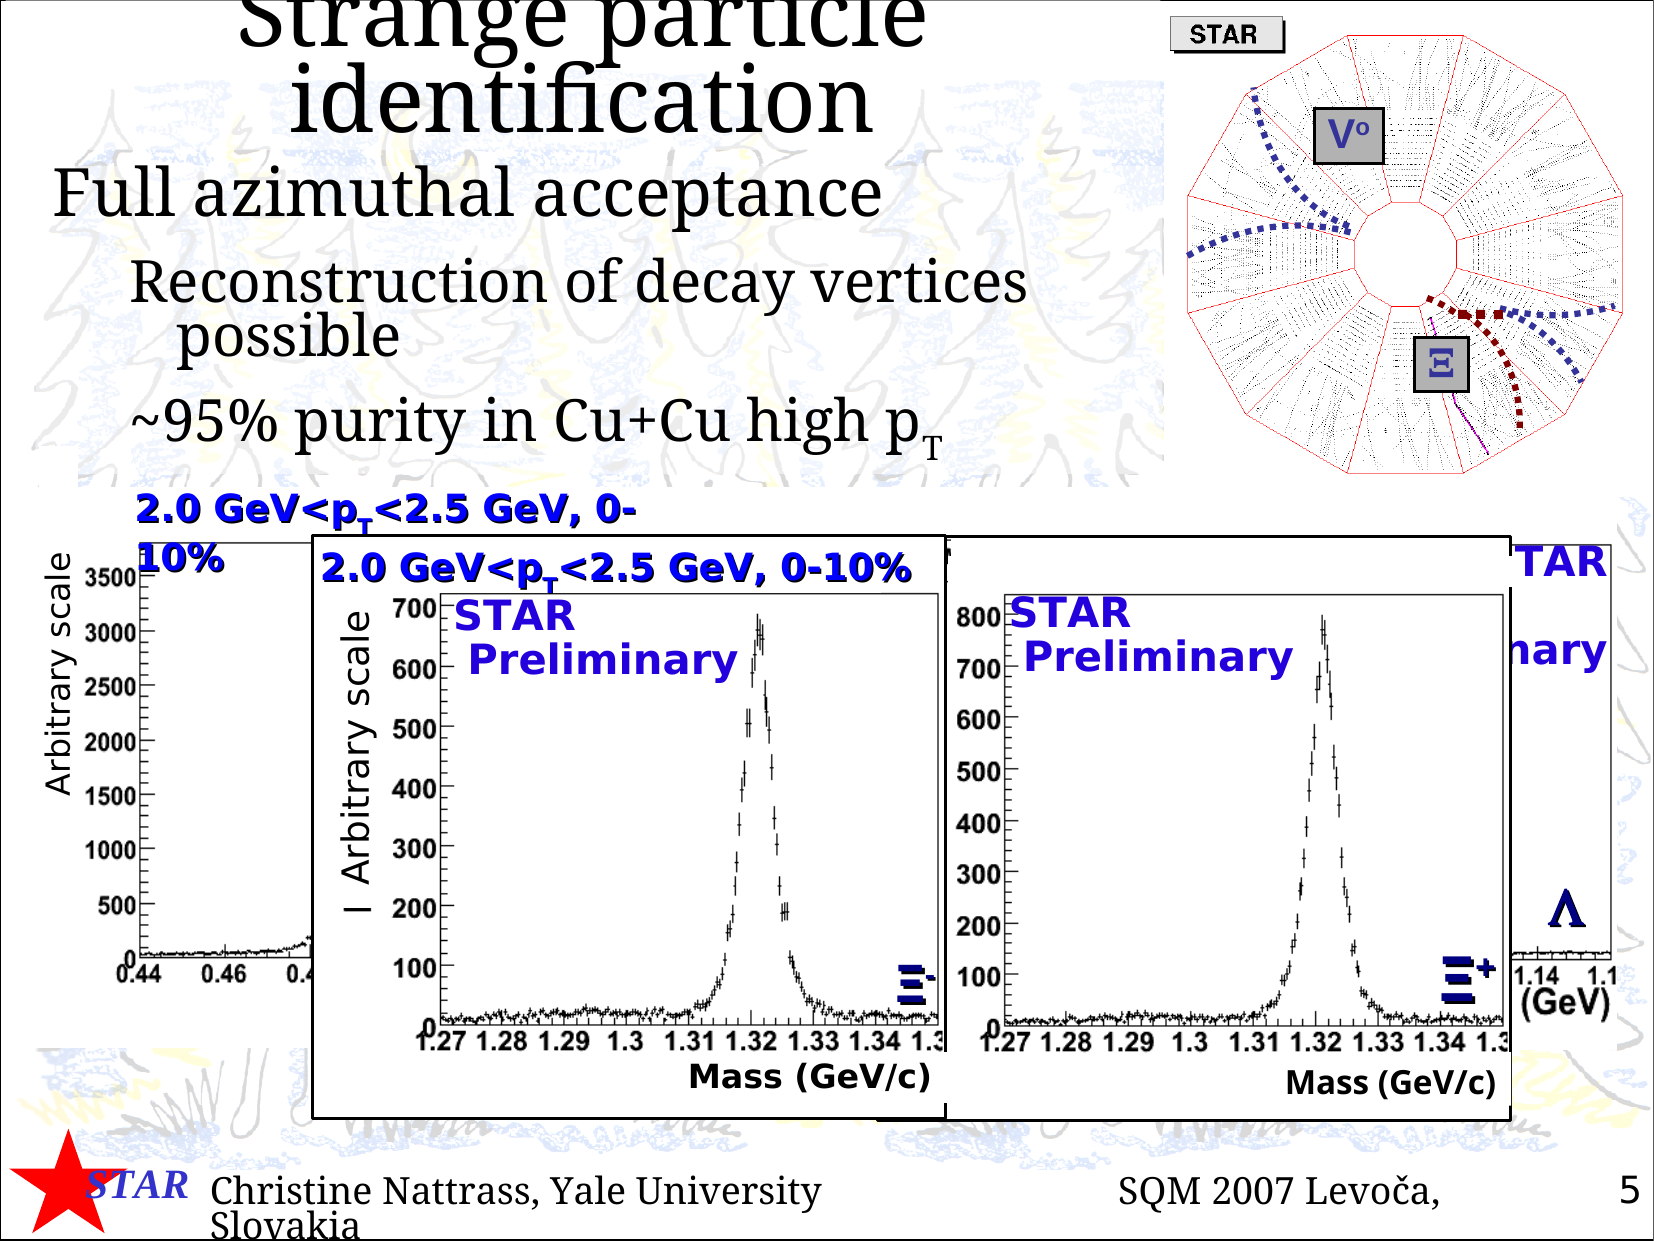

Vo

# Strange particle identification
Full azimuthal acceptance
Reconstruction of decay vertices possible
~95% purity in Cu+Cu high pT
STAR
 Preliminary
Arbitrary scale
K0S
2.0 GeV<pT<2.5 GeV, 0-10%
STAR
 Preliminary
Arbitrary scale

STAR
 Preliminary
Arbitrary scale

STAR
 Preliminary
Arbitrary scale
Ξ-
Mass (GeV/c)
STAR
 Preliminary
Arbitrary scale
Ξ+
Mass (GeV/c)
2.0 GeV<pT<2.5 GeV, 0-10%